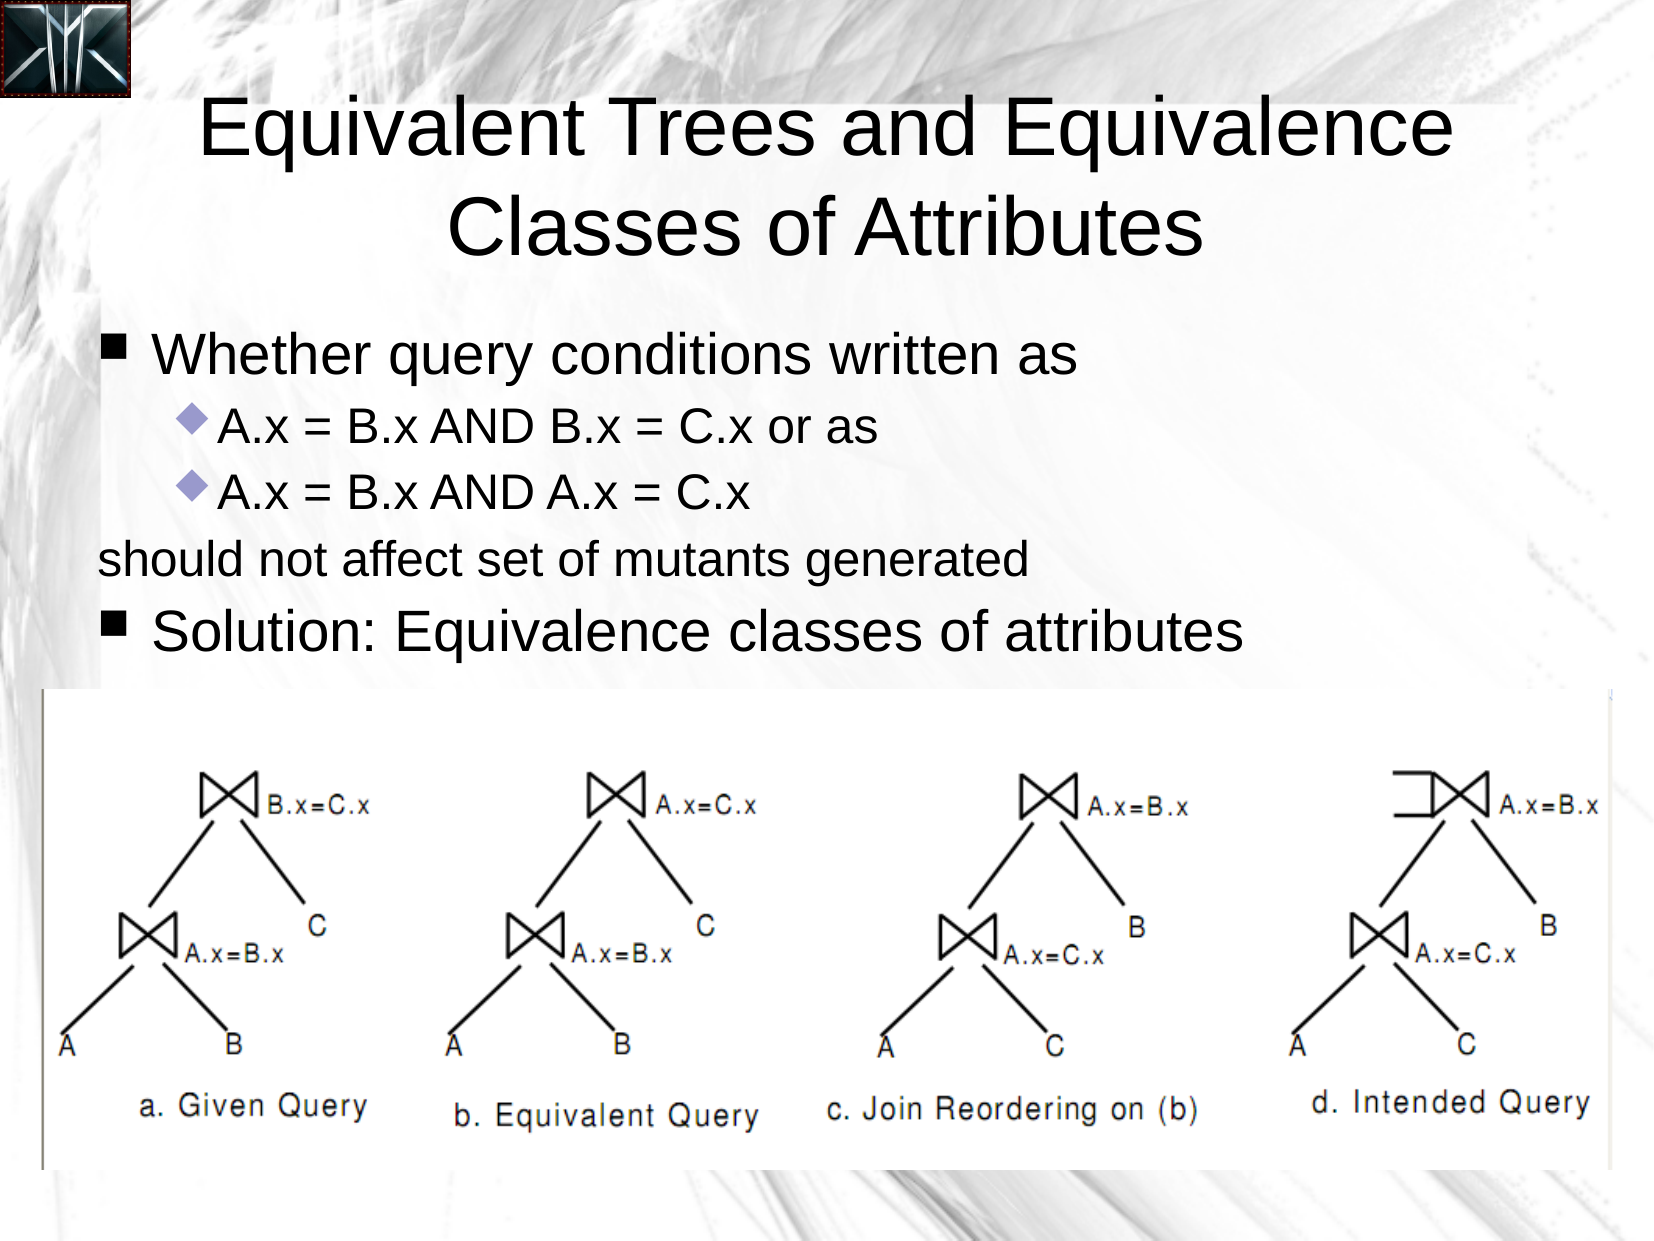

# Equivalent Trees and Equivalence Classes of Attributes
Whether query conditions written as
A.x = B.x AND B.x = C.x or as
A.x = B.x AND A.x = C.x
should not affect set of mutants generated
Solution: Equivalence classes of attributes